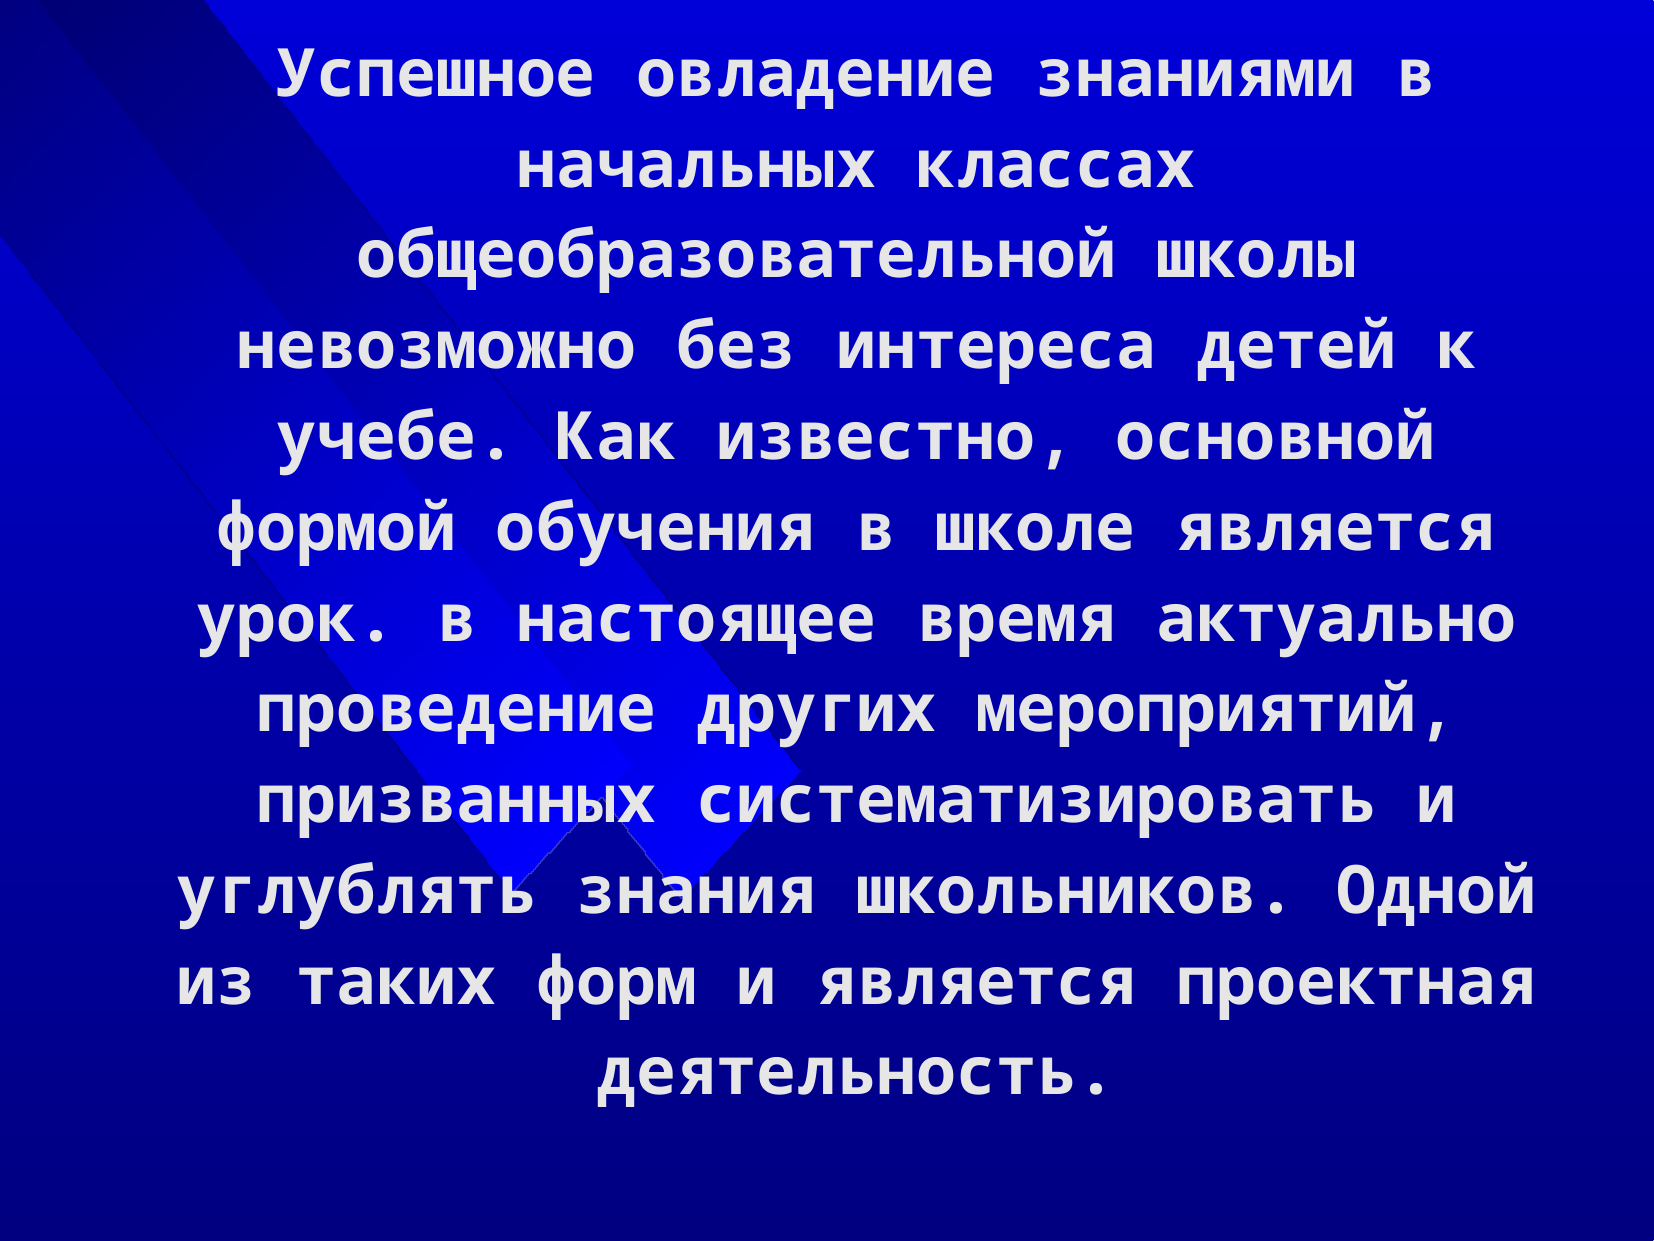

# Успешное овладение знаниями в начальных классах общеобразовательной школы невозможно без интереса детей к учебе. Как известно, основной формой обучения в школе является урок. в настоящее время актуально проведение других мероприятий, призванных систематизировать и углублять знания школьников. Одной из таких форм и является проектная деятельность.